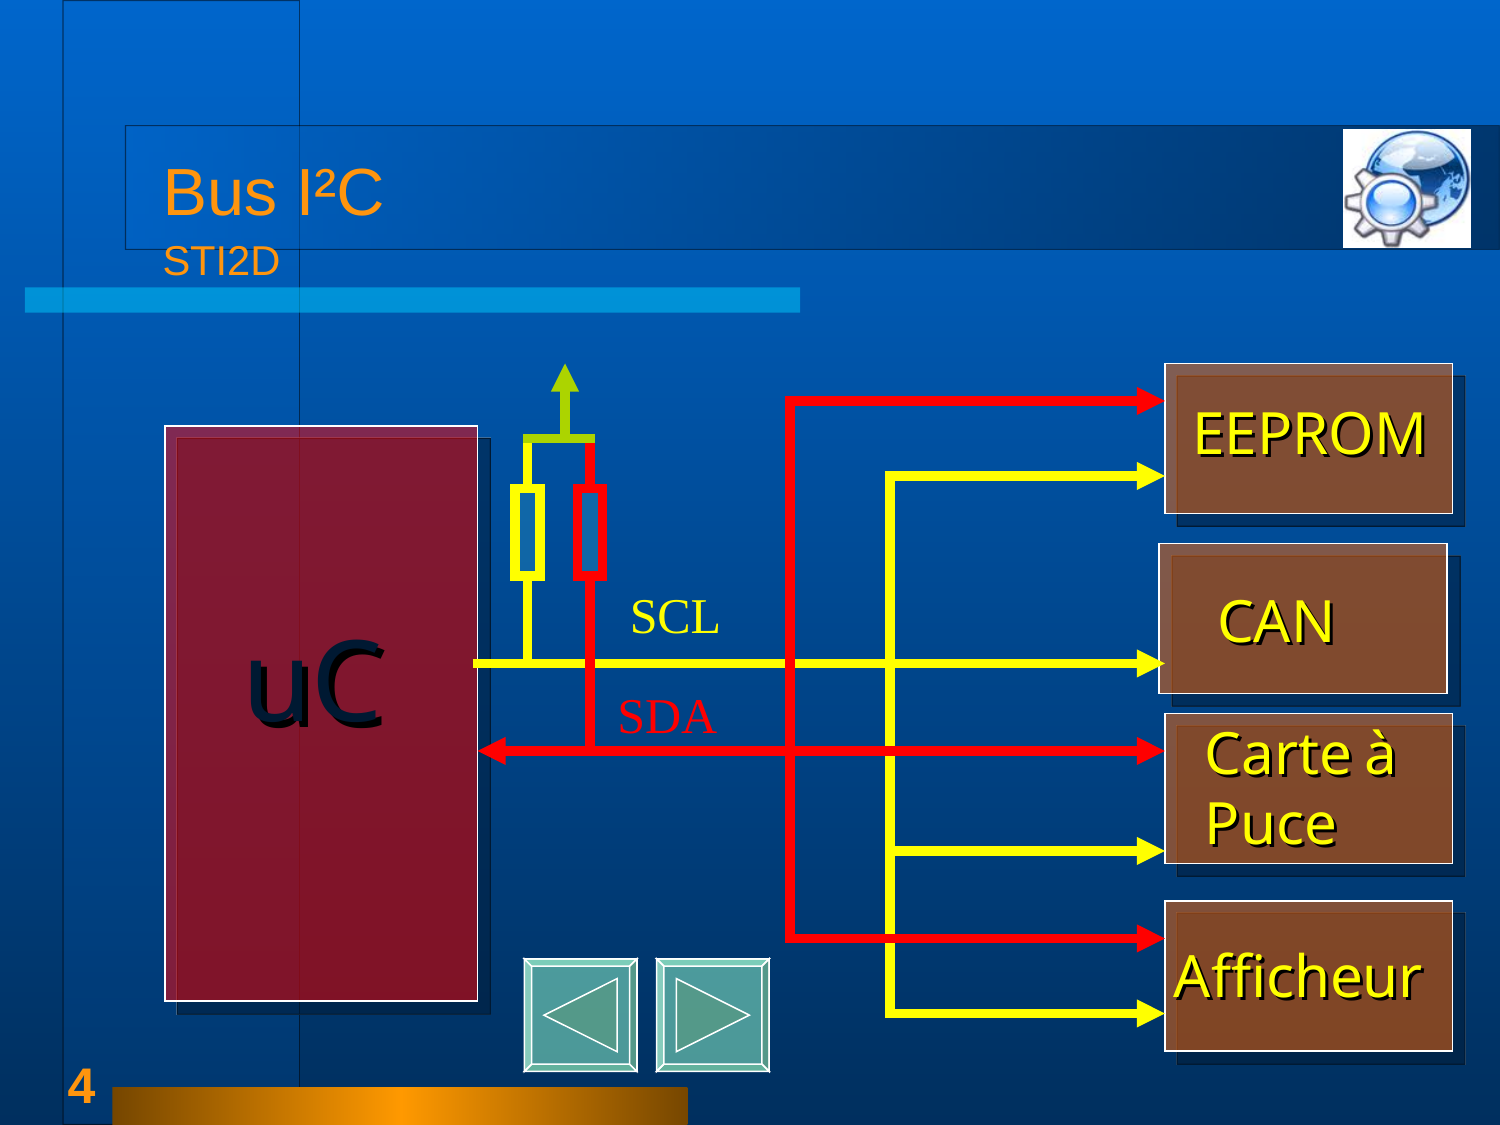

EEPROM
SCL
CAN
uC
SDA
Carte à Puce
Afficheur